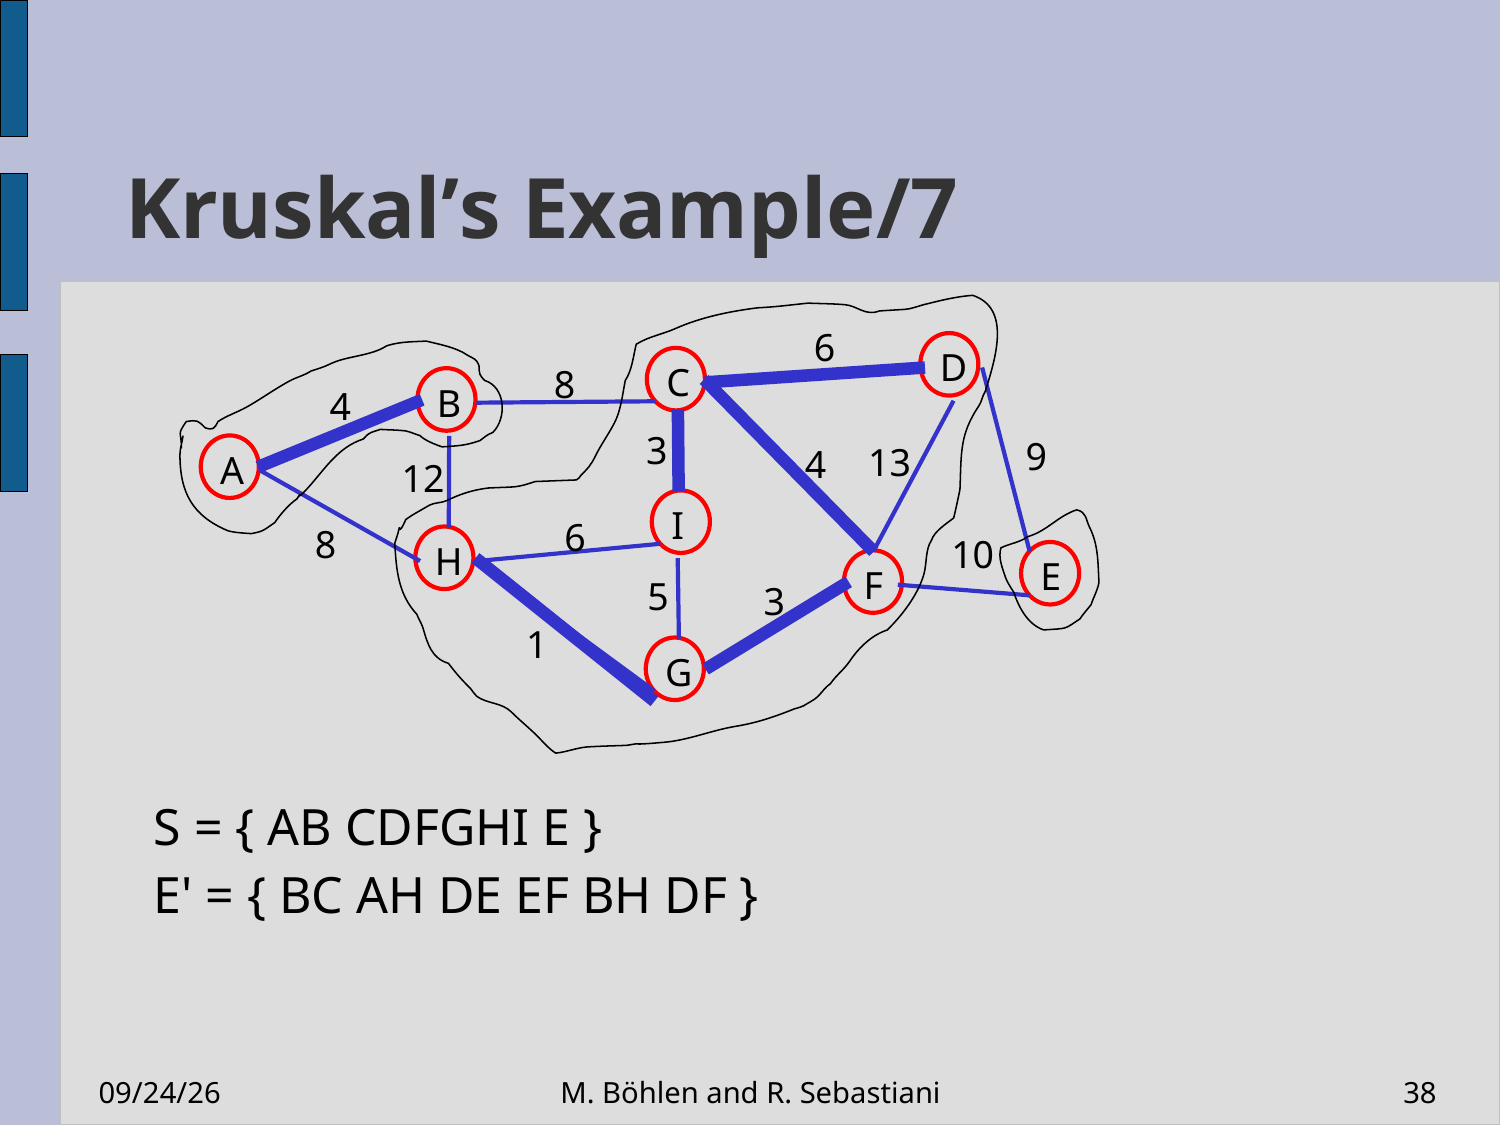

# Kruskal’s Example/7
6
D
C
8
B
4
3
9
13
4
A
12
I
6
8
10
H
E
F
5
3
1
G
S = { AB CDFGHI E }
E' = { BC AH DE EF BH DF }
M. Böhlen and R. Sebastiani
38